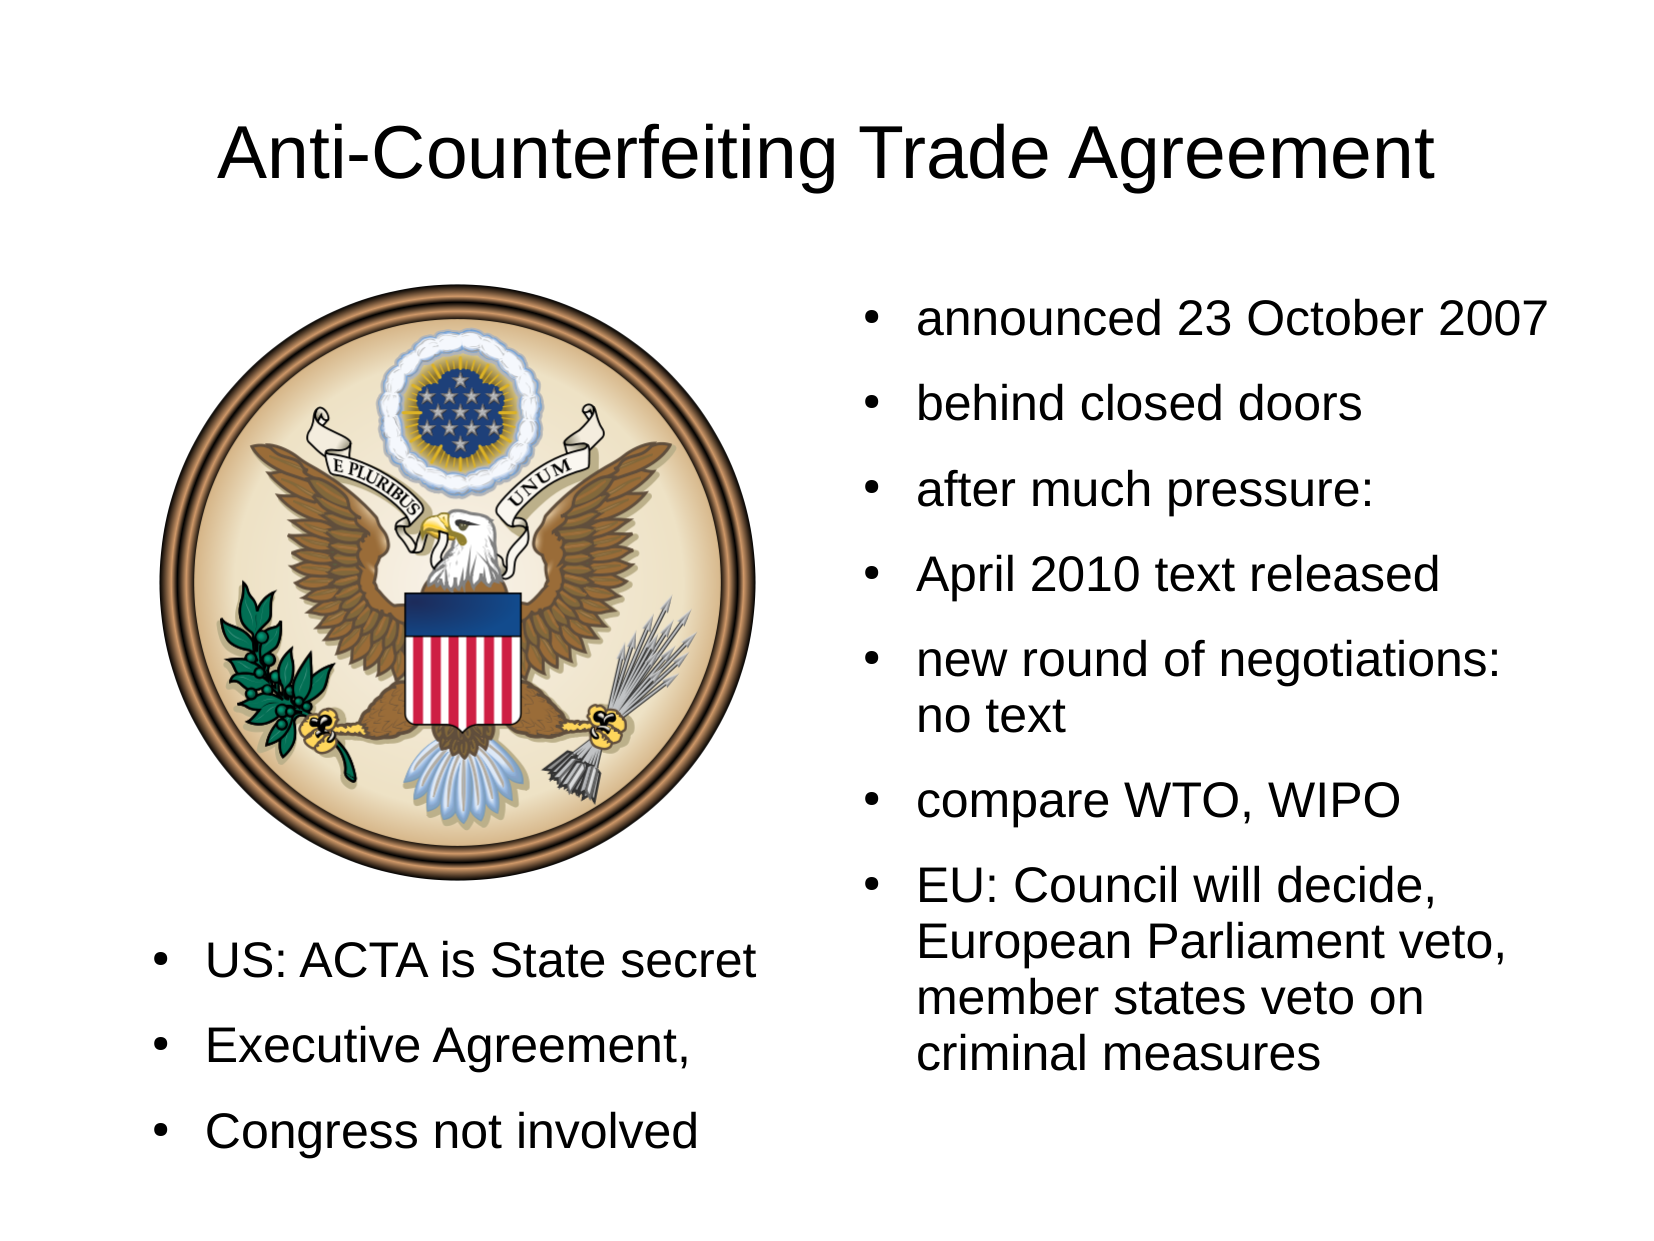

# Anti-Counterfeiting Trade Agreement
announced 23 October 2007
behind closed doors
after much pressure:
April 2010 text released
new round of negotiations: no text
compare WTO, WIPO
EU: Council will decide, European Parliament veto, member states veto on criminal measures
US: ACTA is State secret
Executive Agreement,
Congress not involved